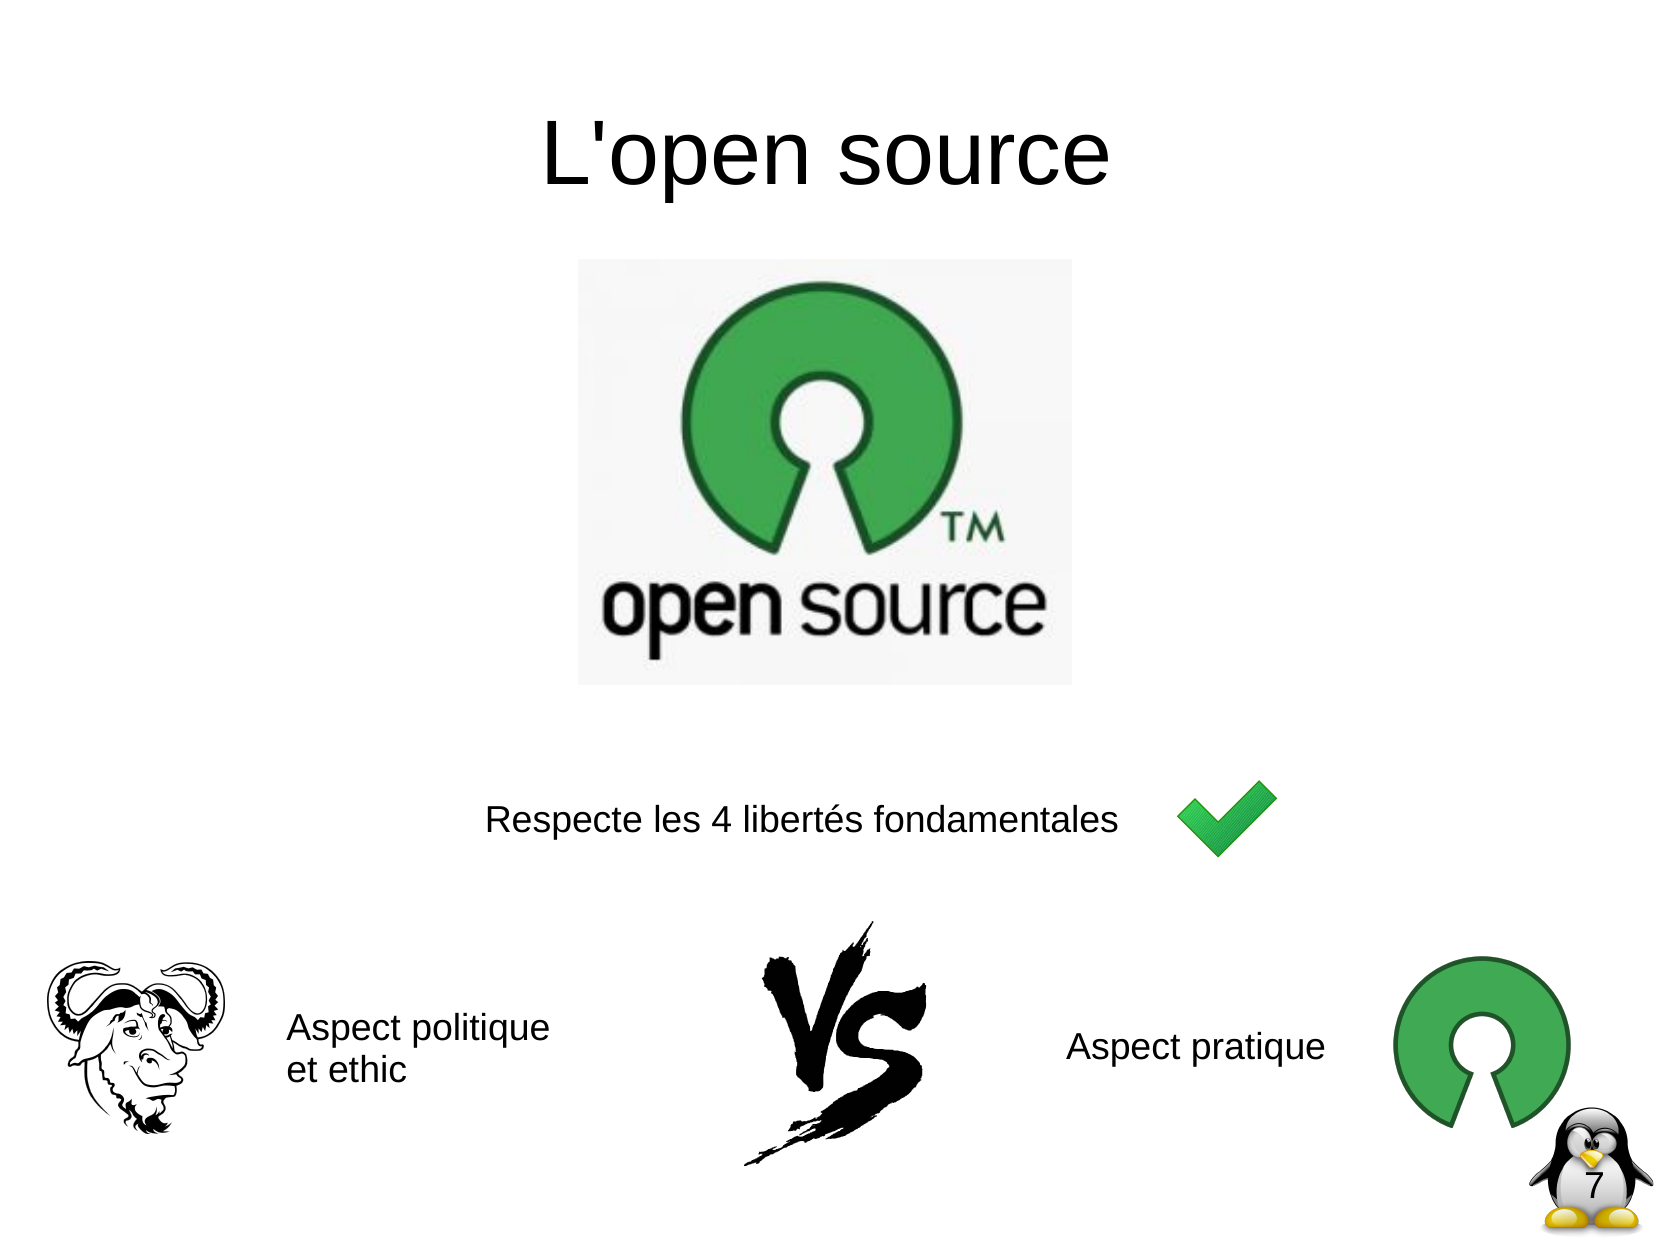

# L'open source
Respecte les 4 libertés fondamentales
Aspect politique et ethic
Aspect pratique